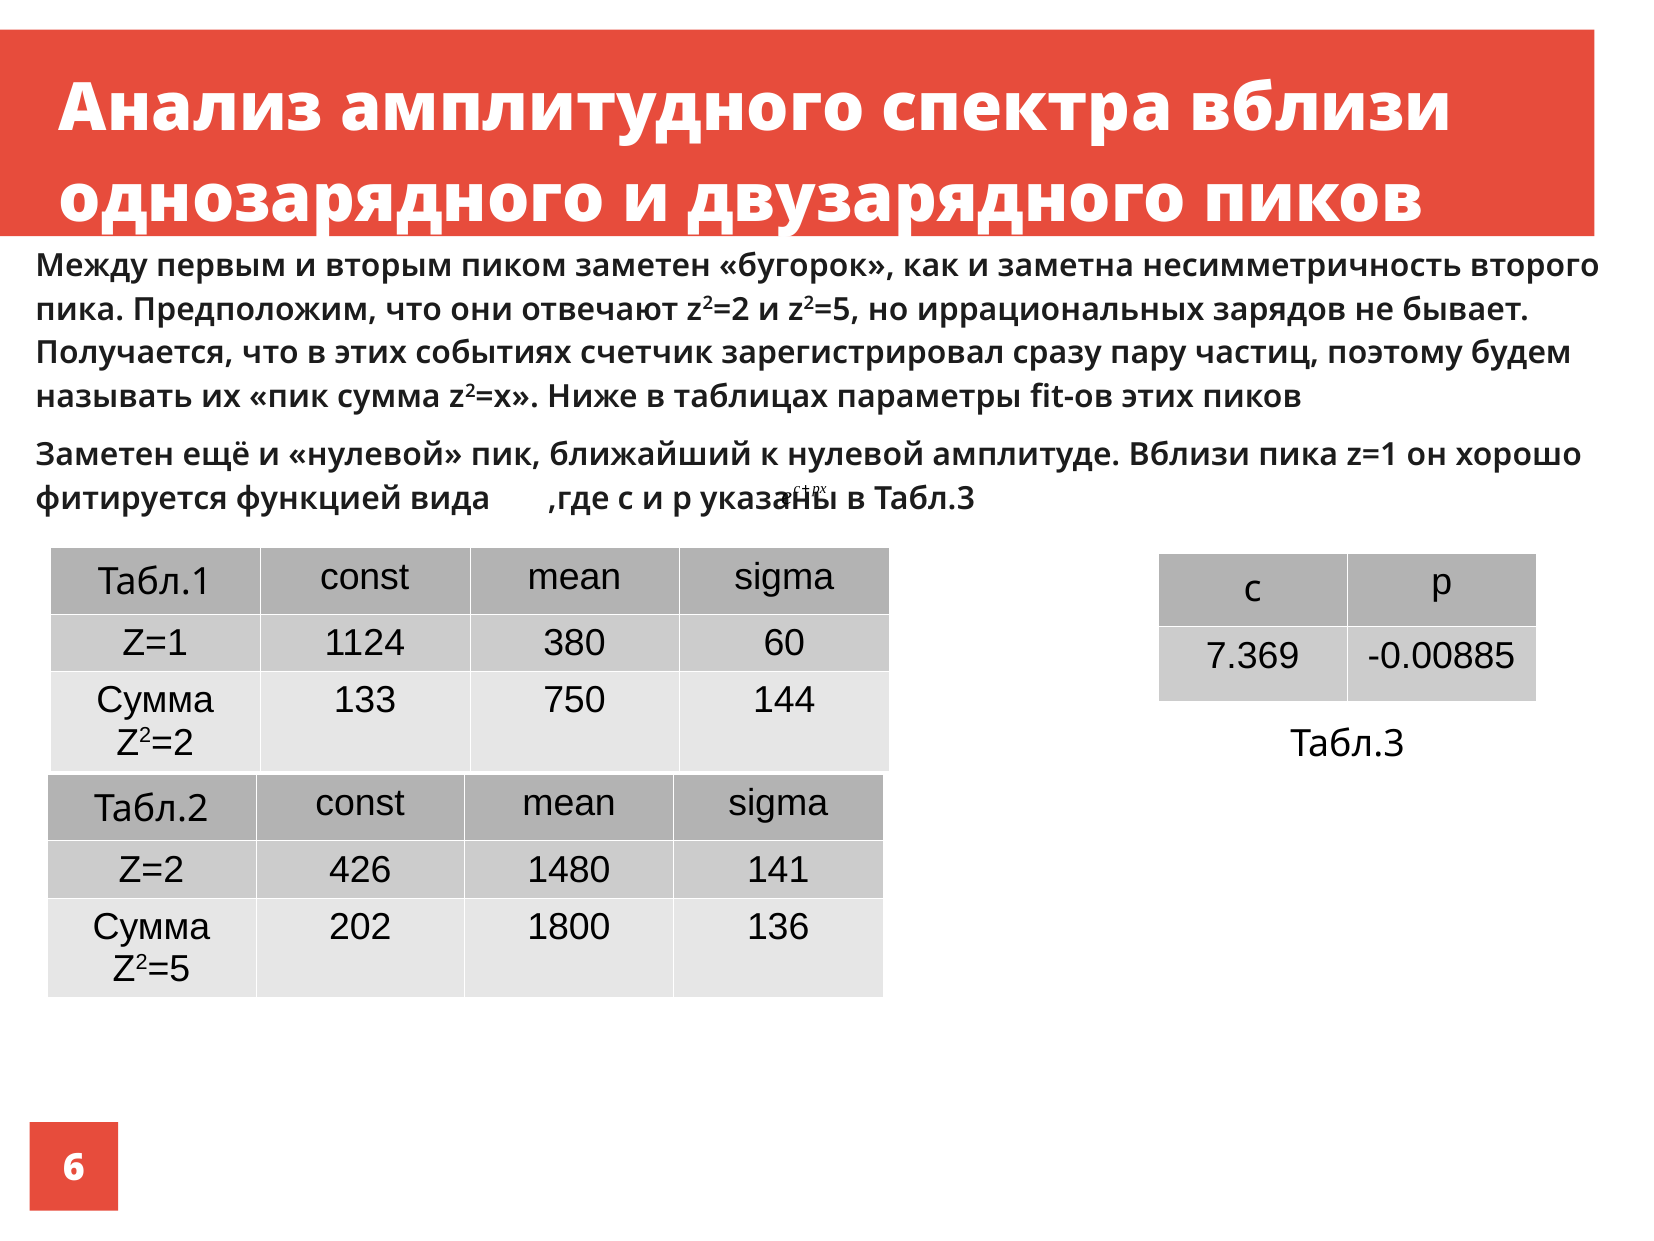

# Анализ амплитудного спектра вблизи однозарядного и двузарядного пиков
Между первым и вторым пиком заметен «бугорок», как и заметна несимметричность второго пика. Предположим, что они отвечают z2=2 и z2=5, но иррациональных зарядов не бывает. Получается, что в этих событиях счетчик зарегистрировал сразу пару частиц, поэтому будем называть их «пик сумма z2=x». Ниже в таблицах параметры fit-ов этих пиков
Заметен ещё и «нулевой» пик, ближайший к нулевой амплитуде. Вблизи пика z=1 он хорошо фитируется функцией вида ,где с и р указаны в Табл.3
| Табл.1 | const | mean | sigma |
| --- | --- | --- | --- |
| Z=1 | 1124 | 380 | 60 |
| Сумма Z2=2 | 133 | 750 | 144 |
| с | р |
| --- | --- |
| 7.369 | -0.00885 |
В таблицах :
 Z — заряд фрагмента
 Const — отвечает за высоту пика
 Mean — центр пика
 Sigma — ширина пика
Табл.3
| Табл.2 | const | mean | sigma |
| --- | --- | --- | --- |
| Z=2 | 426 | 1480 | 141 |
| Сумма Z2=5 | 202 | 1800 | 136 |
6